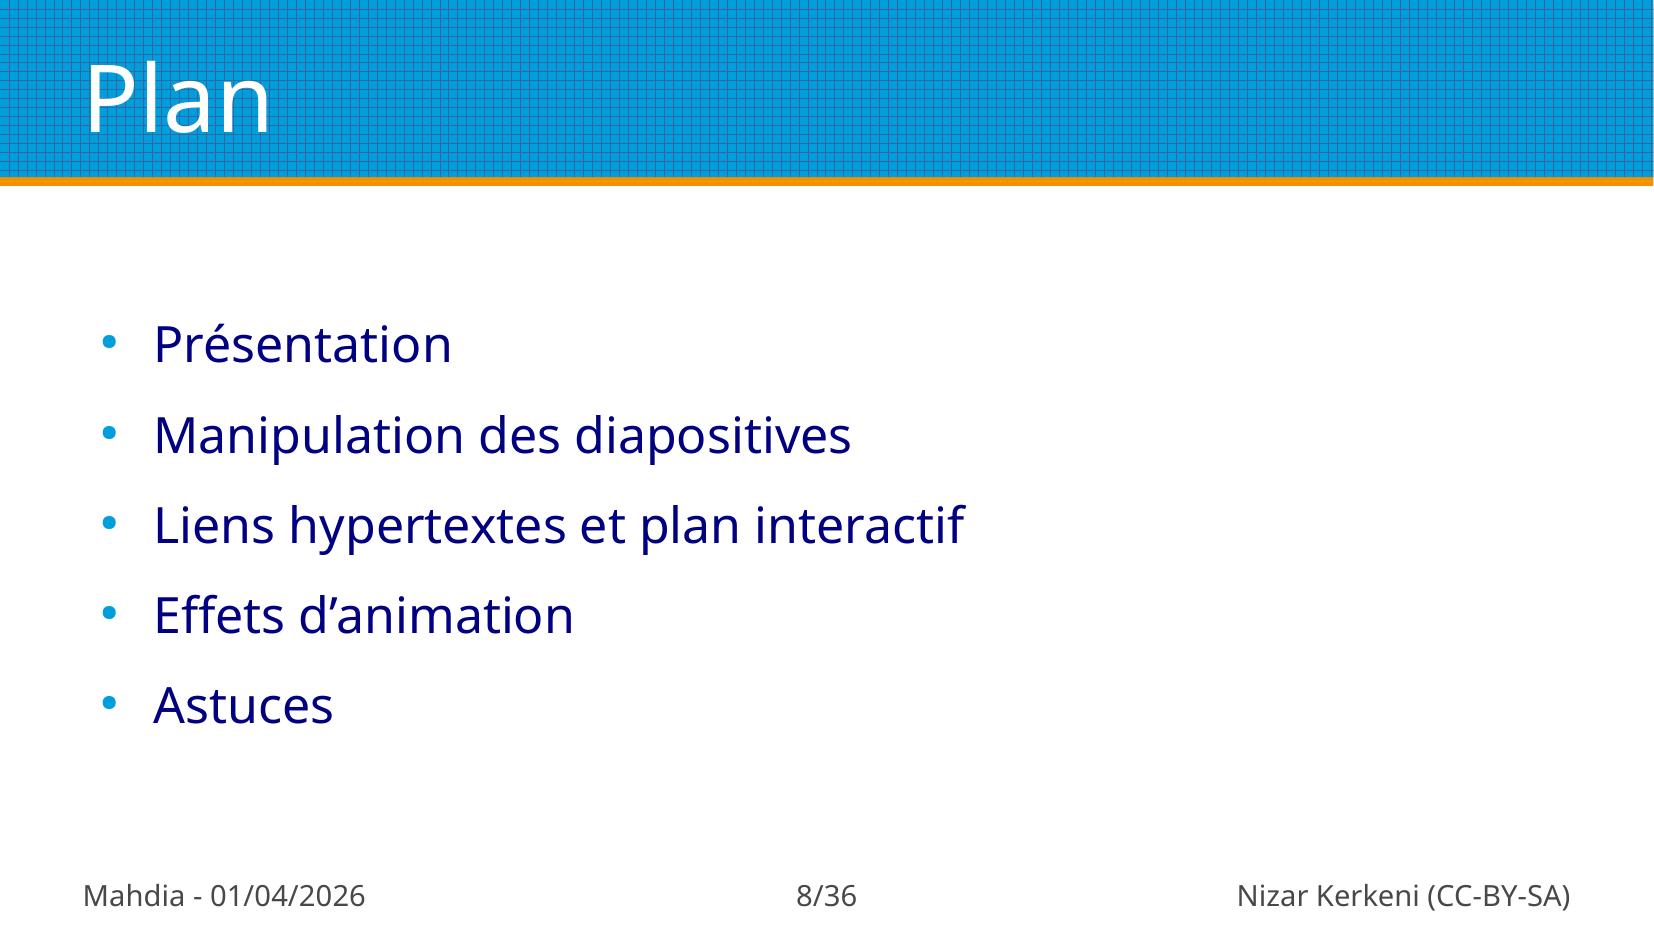

# Plan
Présentation
Manipulation des diapositives
Liens hypertextes et plan interactif
Effets d’animation
Astuces
Mahdia - 01/04/2026
8